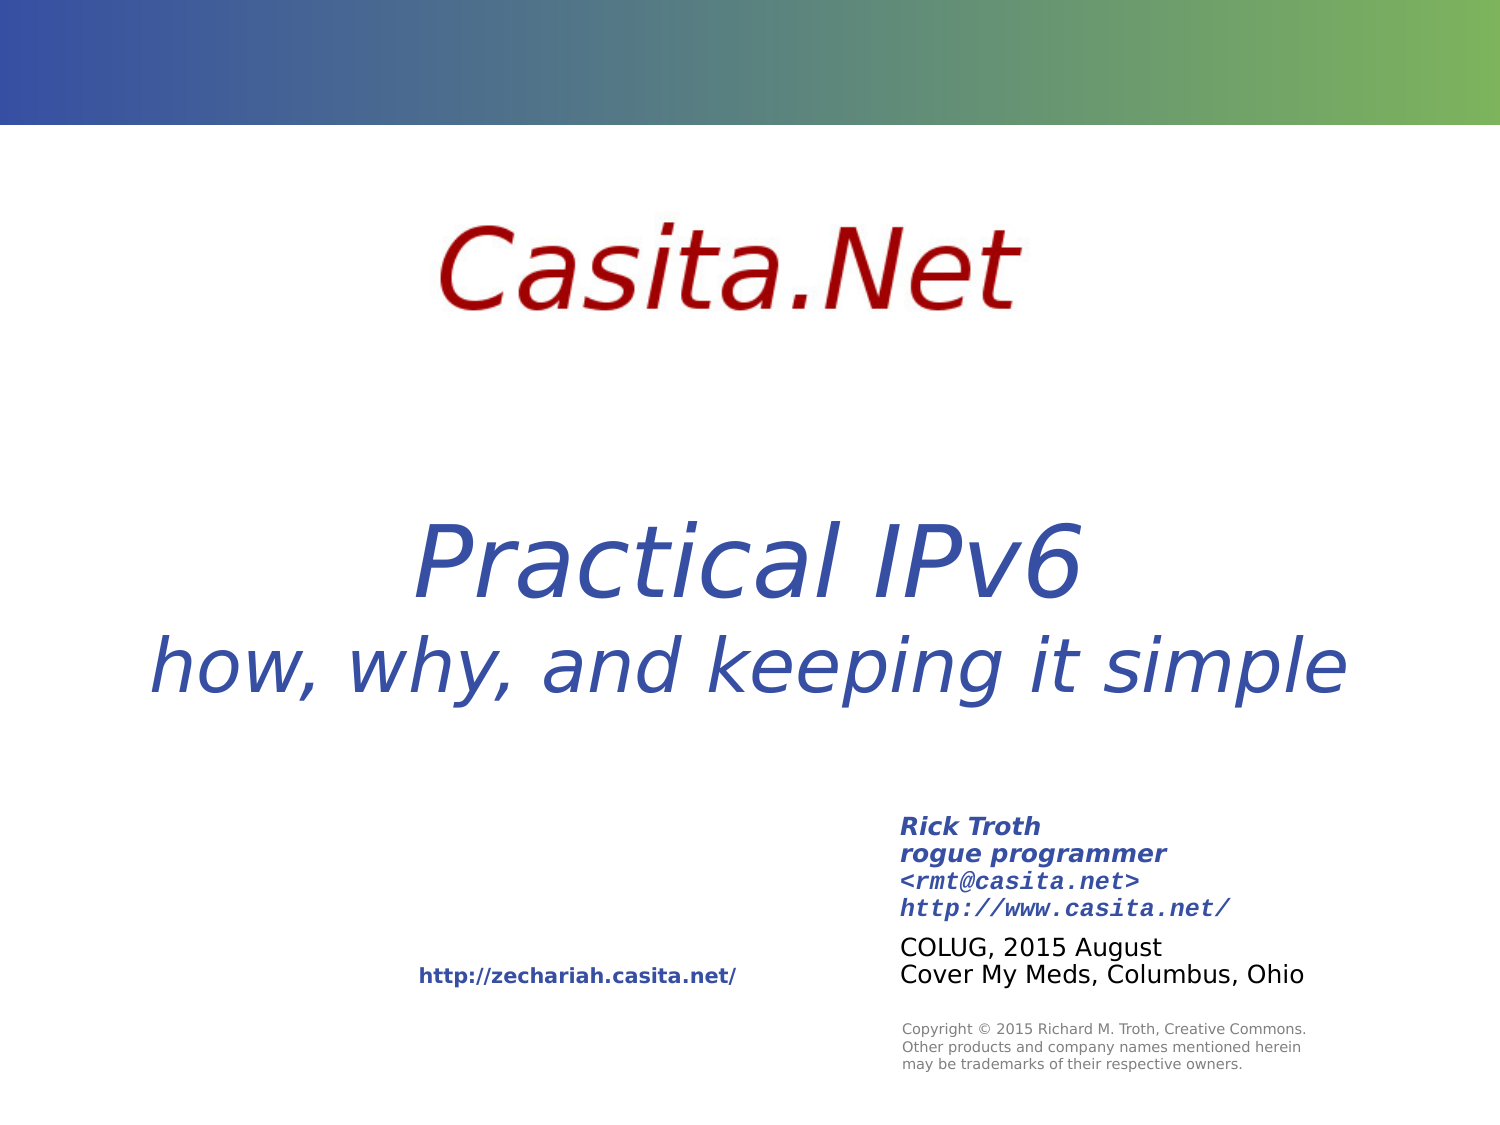

# Practical IPv6 how, why, and keeping it simple
Rick Troth
rogue programmer
<rmt@casita.net>
http://www.casita.net/
COLUG, 2015 August
Cover My Meds, Columbus, Ohio